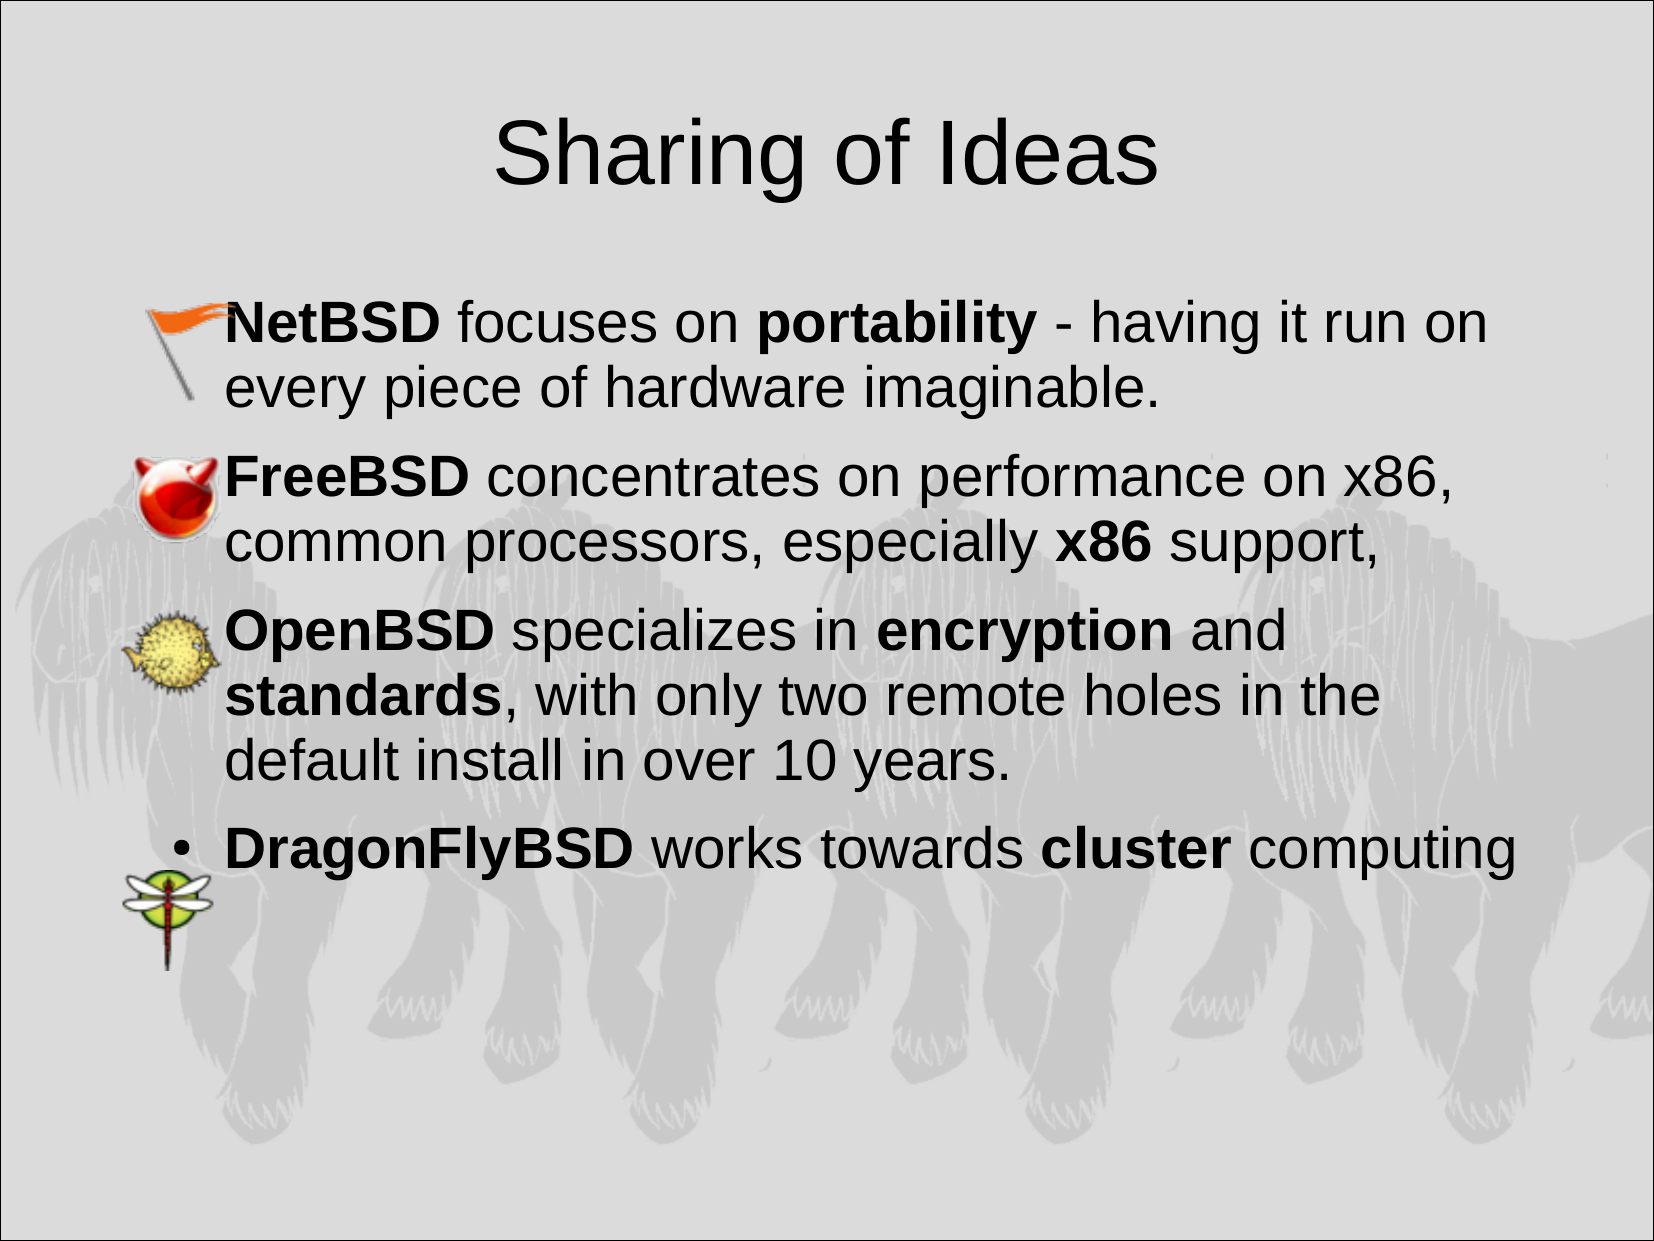

# Sharing of Ideas
NetBSD focuses on portability - having it run on every piece of hardware imaginable.
FreeBSD concentrates on performance on x86,
common processors, especially x86 support,
OpenBSD specializes in encryption and standards, with only two remote holes in the default install in over 10 years.
DragonFlyBSD works towards cluster computing